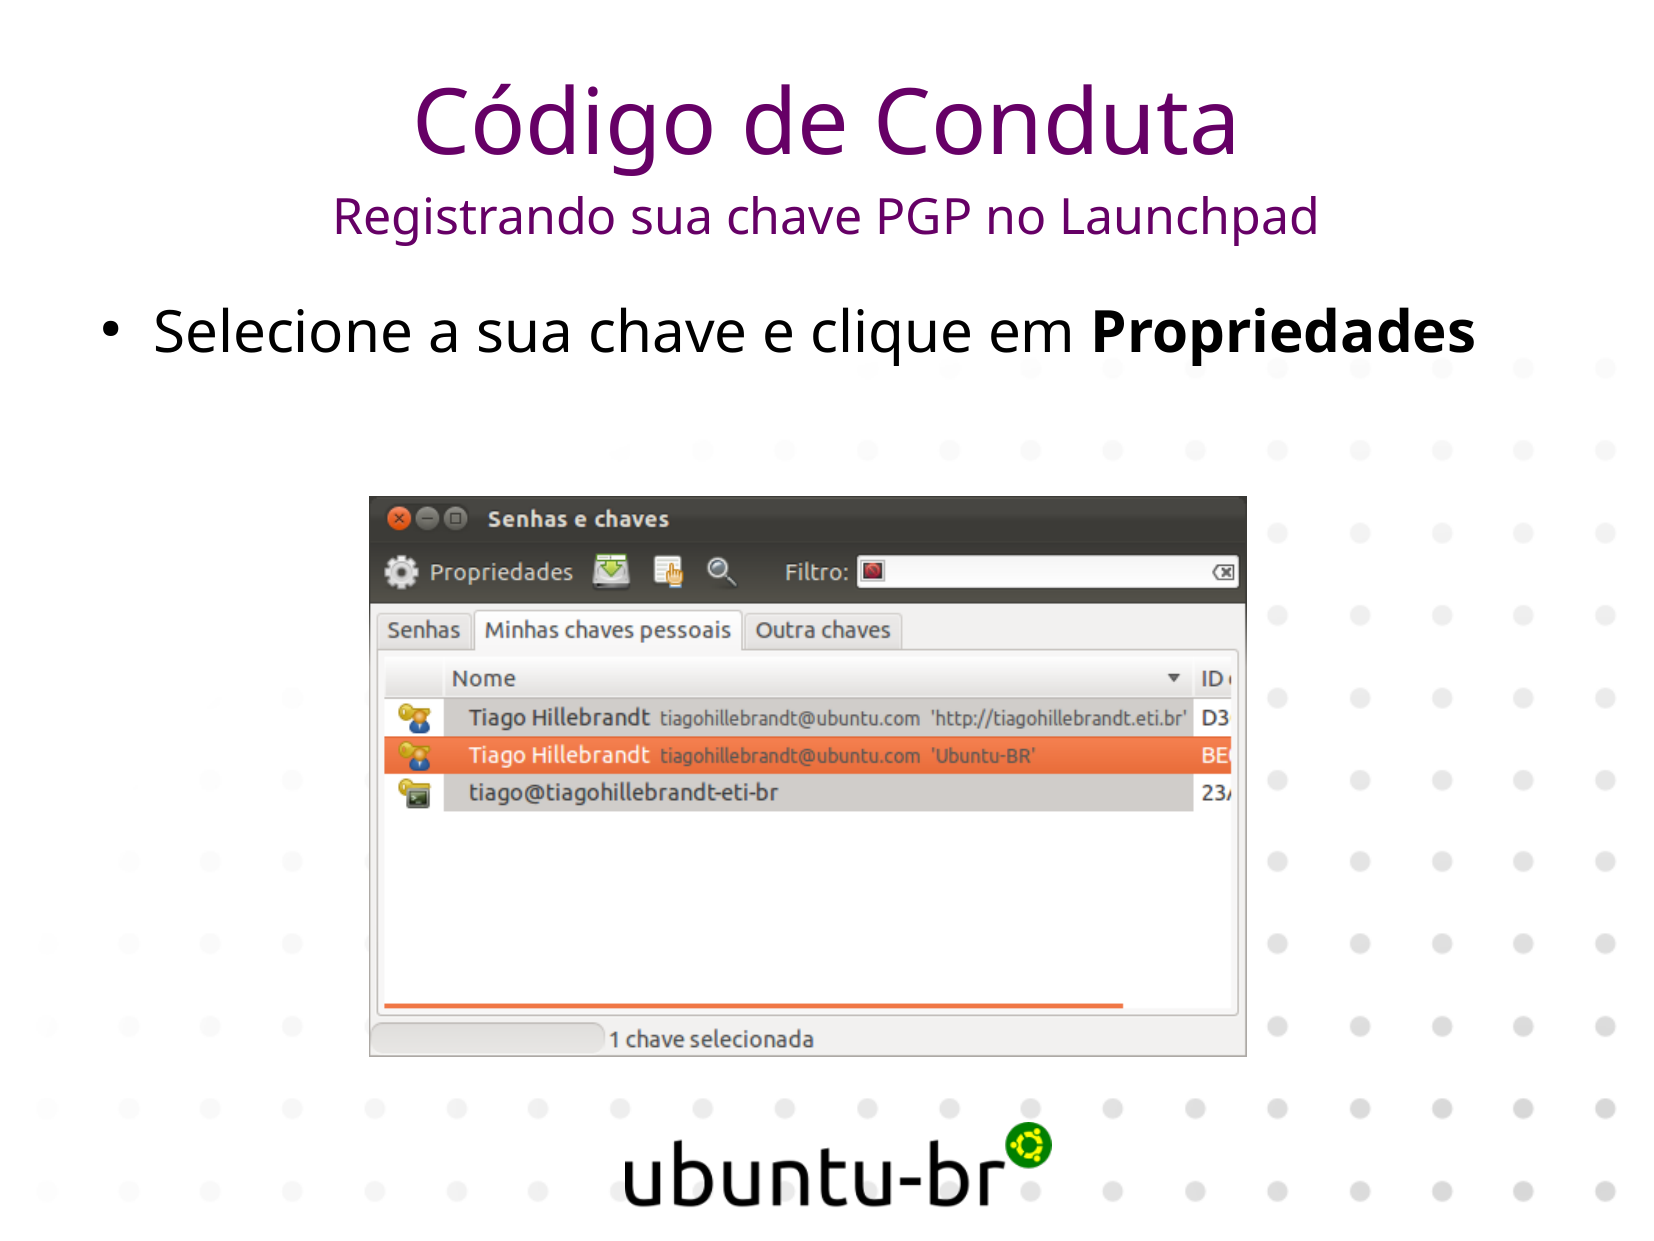

# Código de Conduta Registrando sua chave PGP no Launchpad
Selecione a sua chave e clique em Propriedades